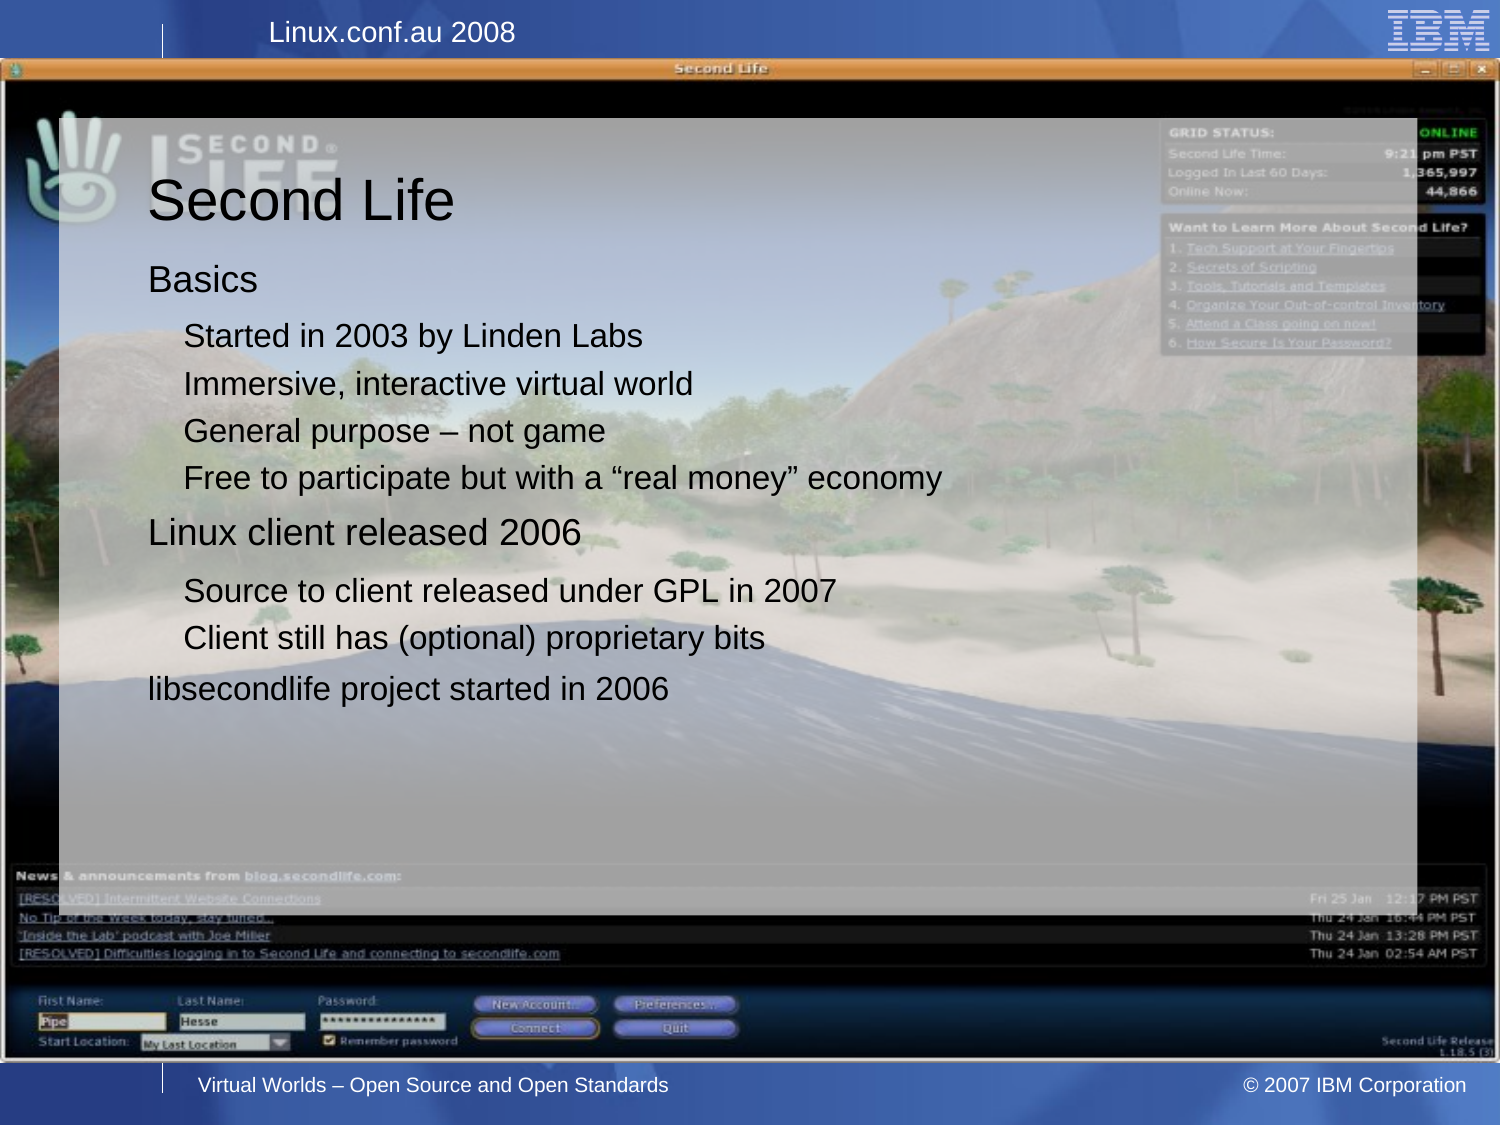

# Second Life
Basics
Started in 2003 by Linden Labs
Immersive, interactive virtual world
General purpose – not game
Free to participate but with a “real money” economy
Linux client released 2006
Source to client released under GPL in 2007
Client still has (optional) proprietary bits
libsecondlife project started in 2006
19